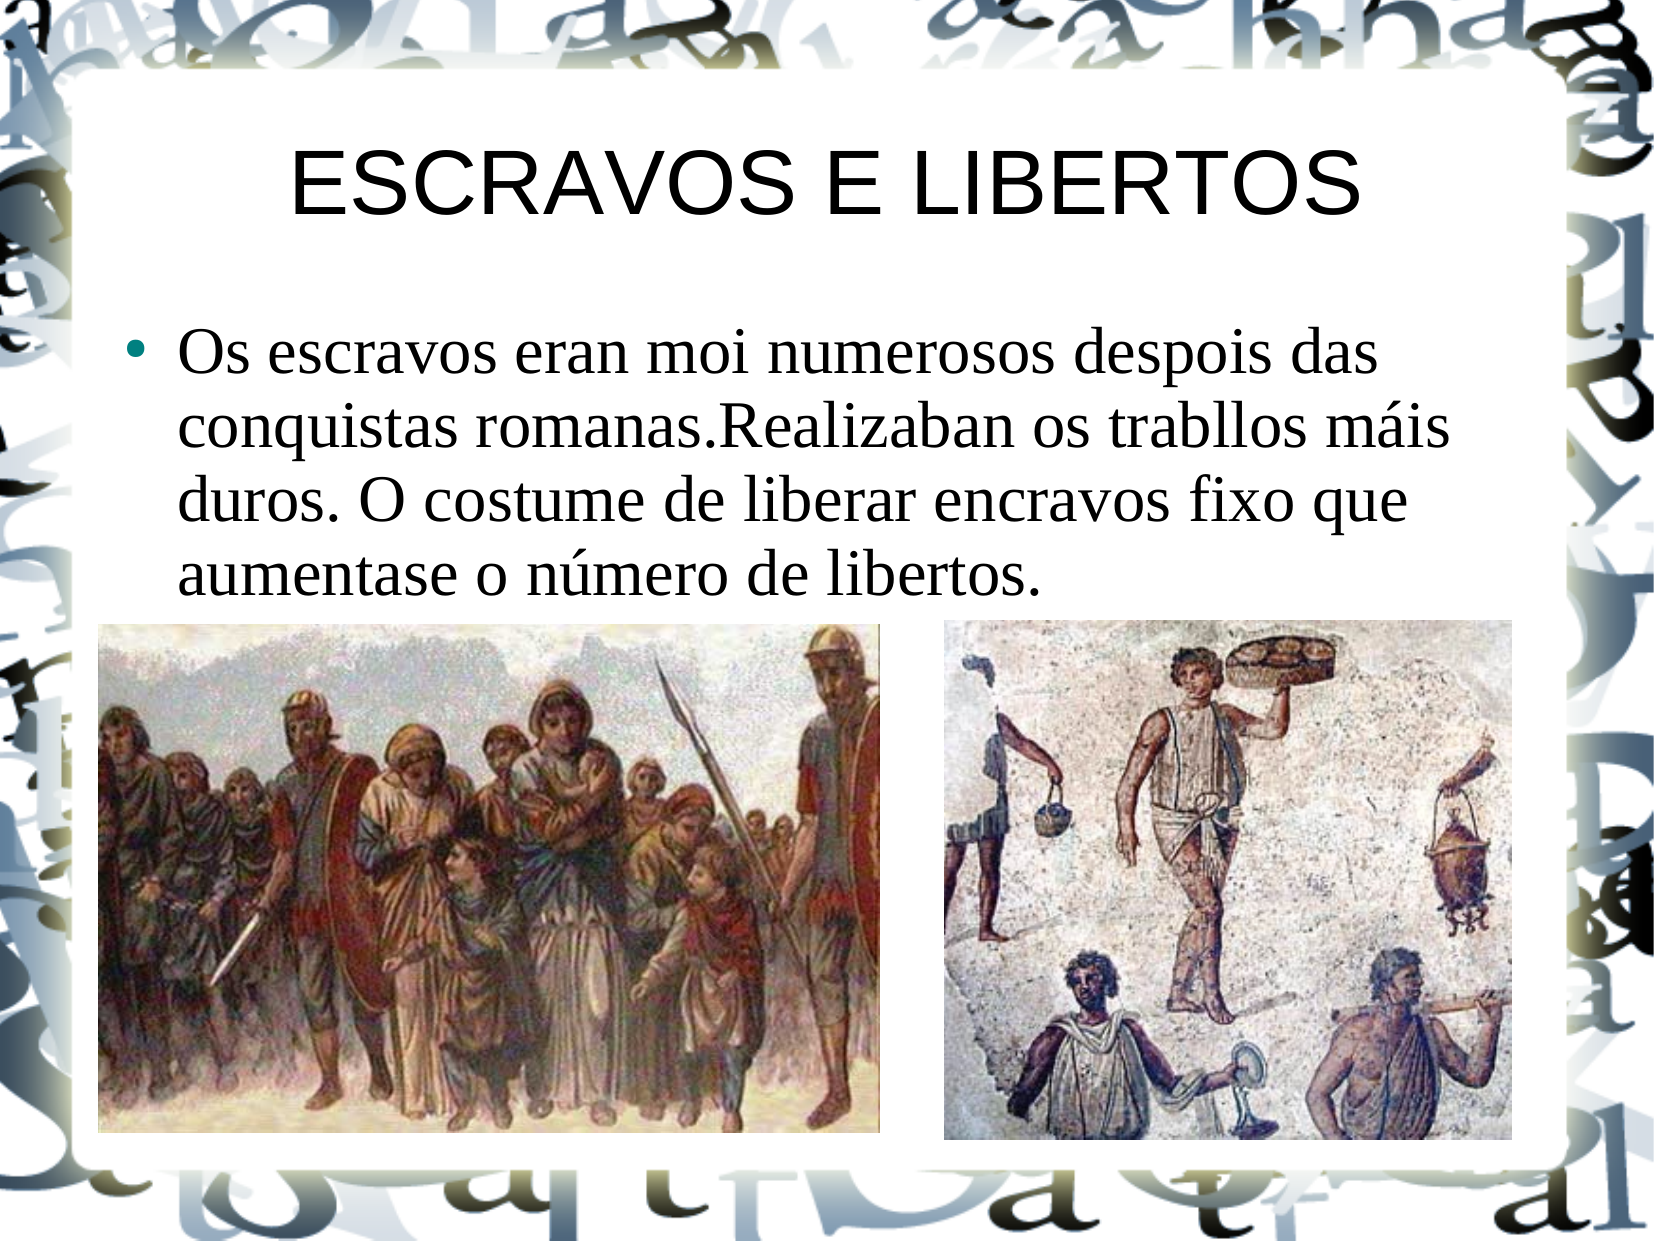

# ESCRAVOS E LIBERTOS
Os escravos eran moi numerosos despois das conquistas romanas.Realizaban os trabllos máis duros. O costume de liberar encravos fixo que aumentase o número de libertos.